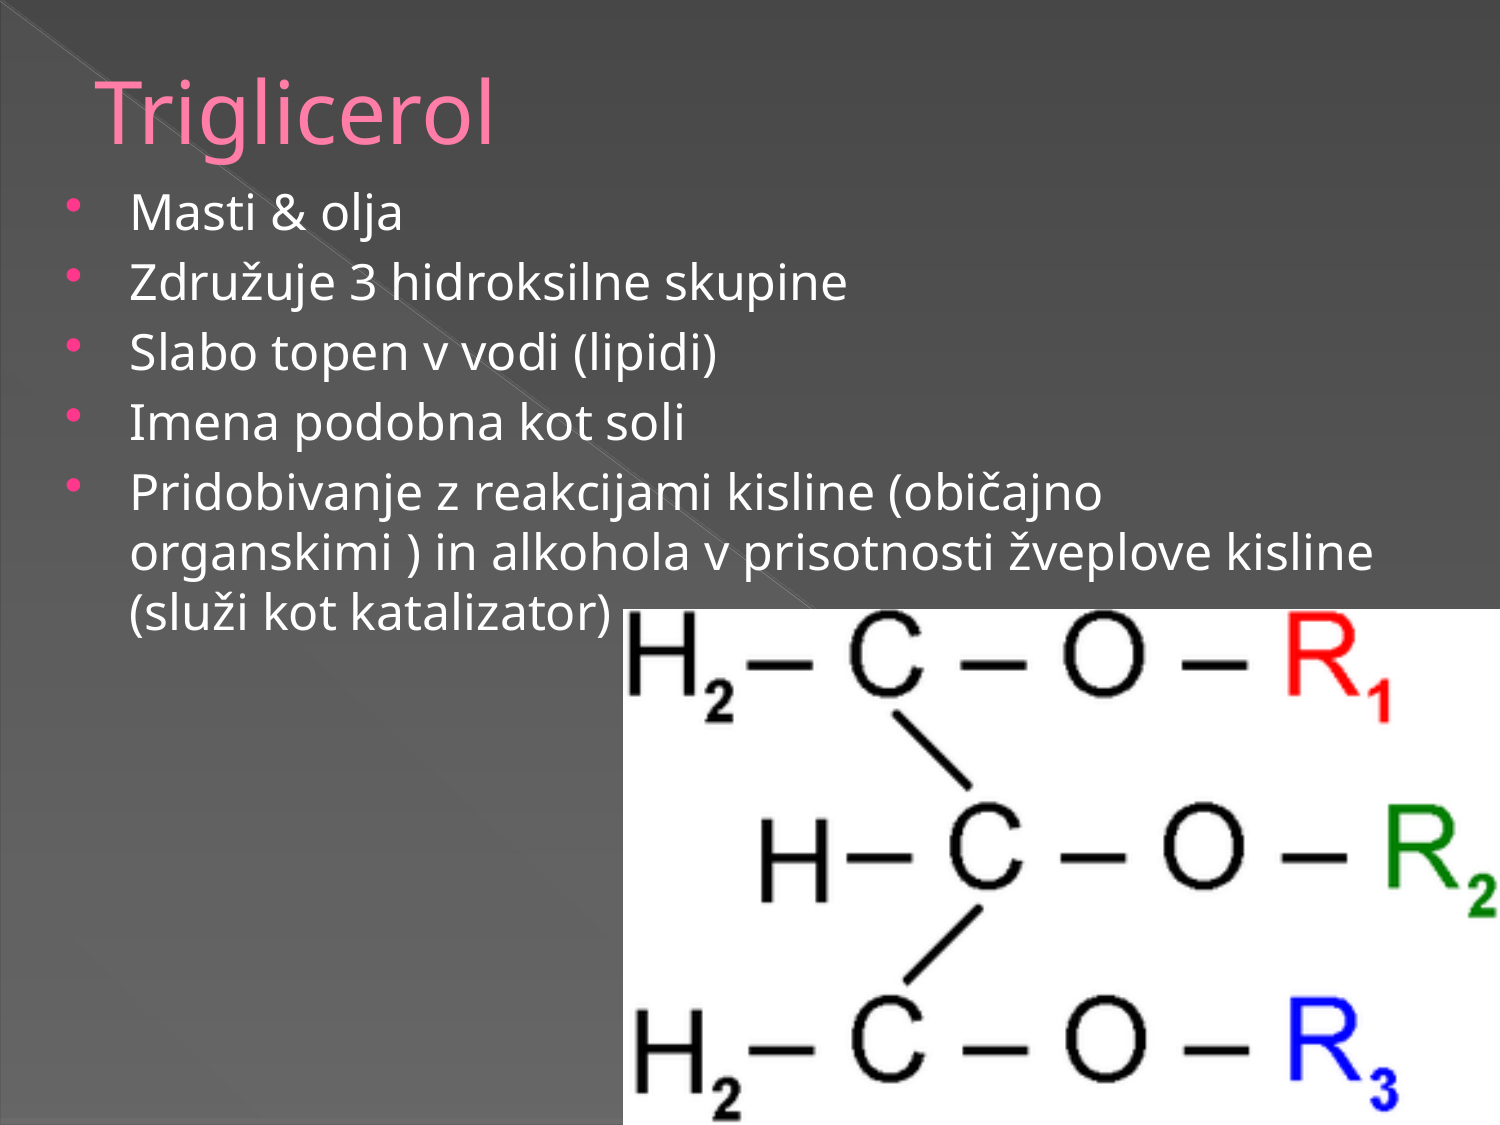

# Triglicerol
Masti & olja
Združuje 3 hidroksilne skupine
Slabo topen v vodi (lipidi)
Imena podobna kot soli
Pridobivanje z reakcijami kisline (običajno organskimi ) in alkohola v prisotnosti žveplove kisline (služi kot katalizator)